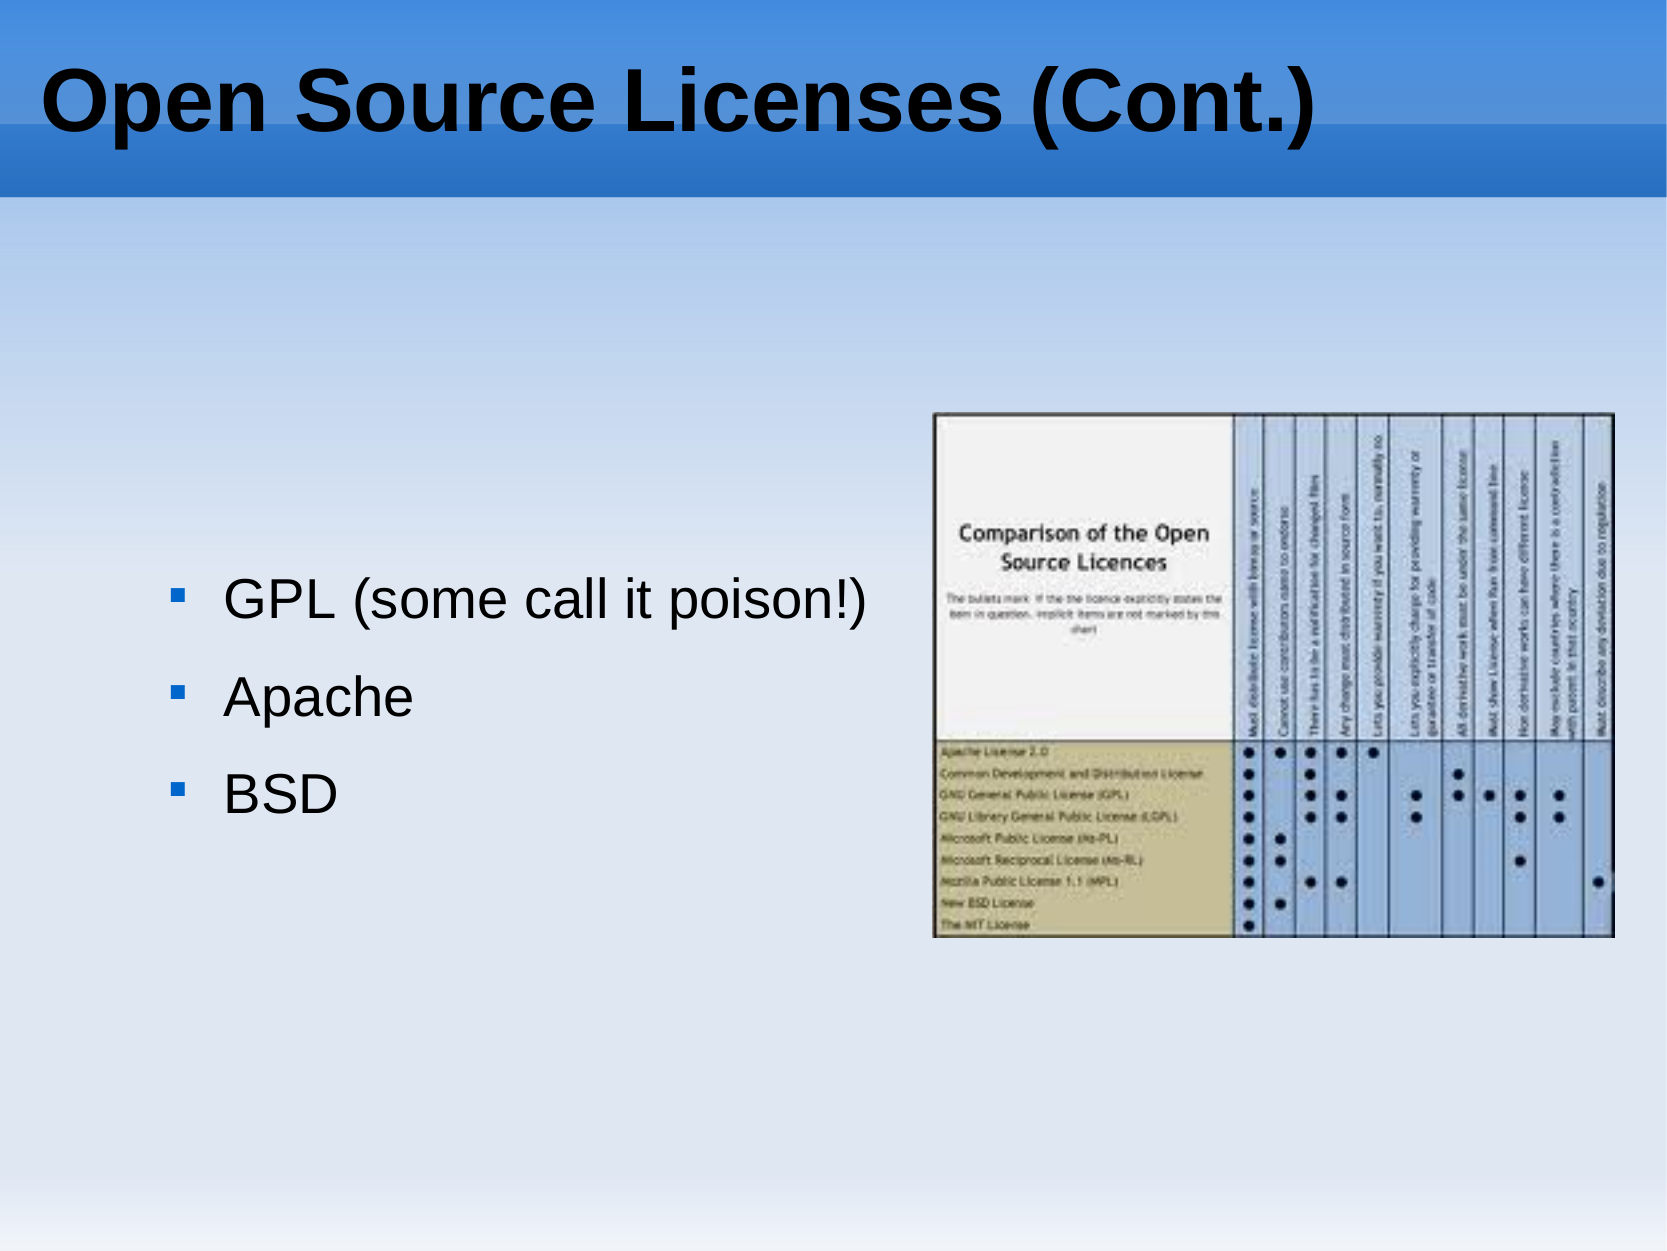

# Open Source Licenses (Cont.)
GPL (some call it poison!)
Apache
BSD